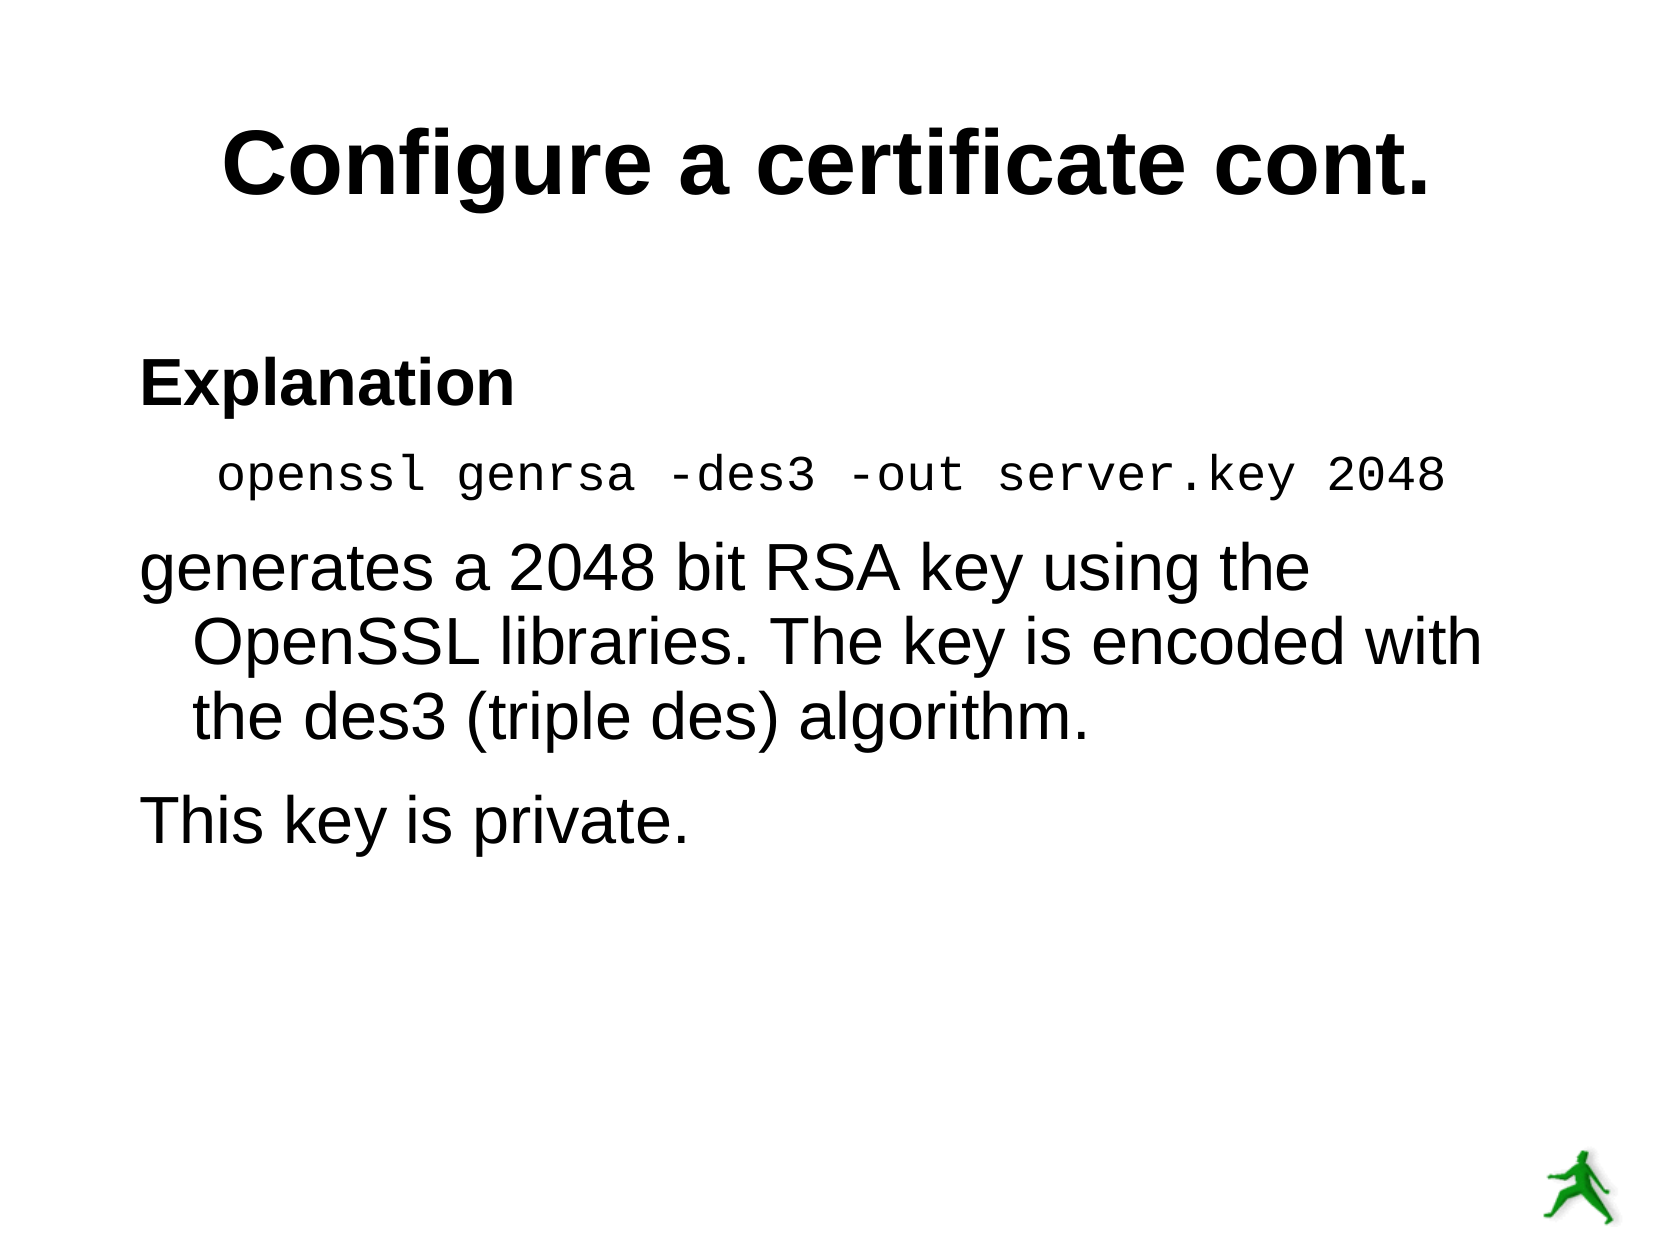

# Configure a certificate cont.
Explanation
openssl genrsa -des3 -out server.key 2048
generates a 2048 bit RSA key using the OpenSSL libraries. The key is encoded with the des3 (triple des) algorithm.
This key is private.